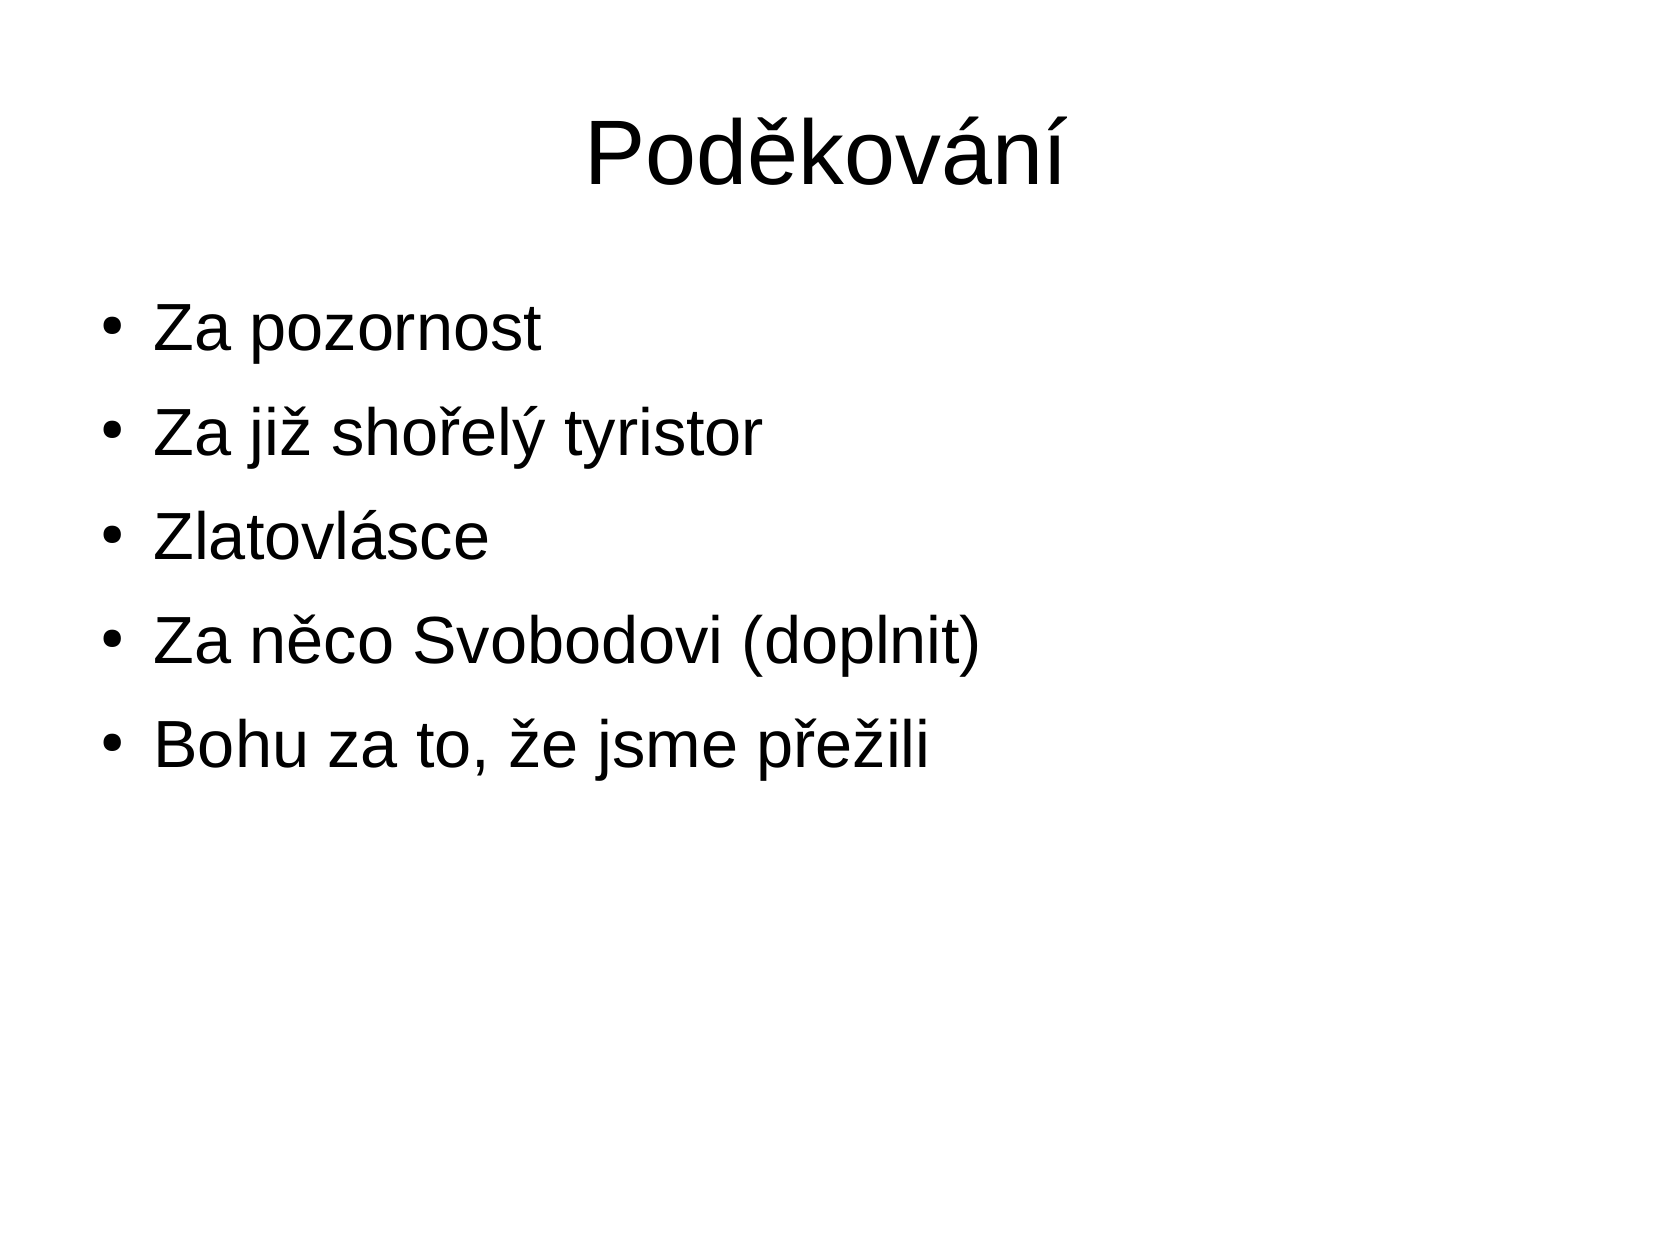

# Poděkování
Za pozornost
Za již shořelý tyristor
Zlatovlásce
Za něco Svobodovi (doplnit)
Bohu za to, že jsme přežili